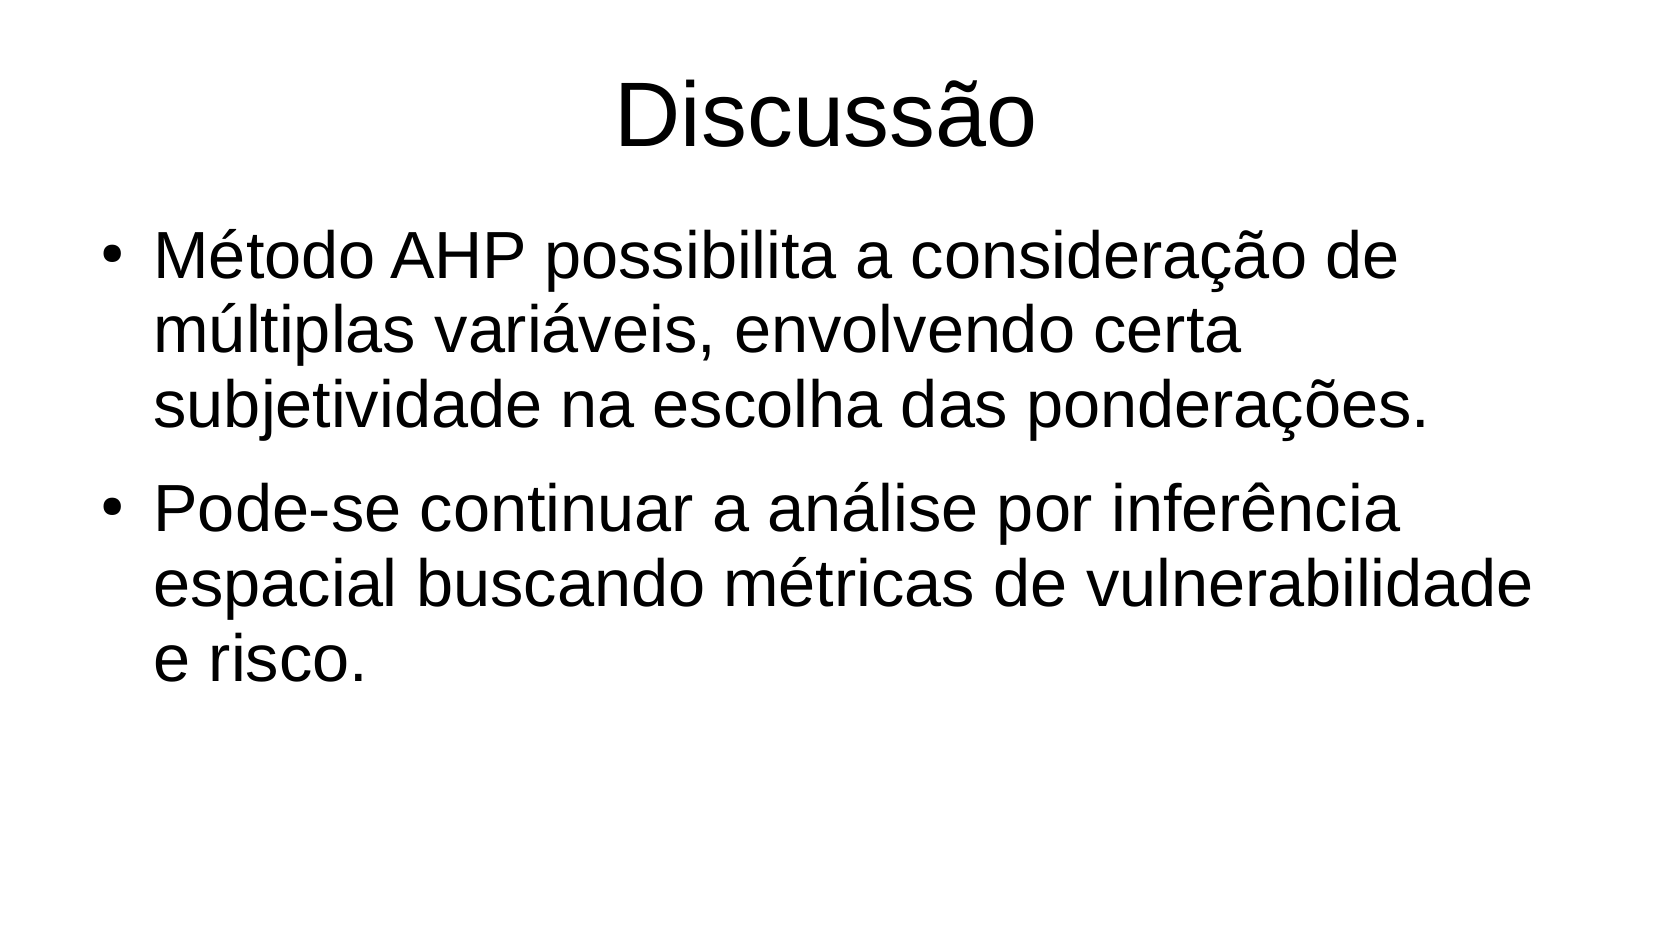

# Discussão
Método AHP possibilita a consideração de múltiplas variáveis, envolvendo certa subjetividade na escolha das ponderações.
Pode-se continuar a análise por inferência espacial buscando métricas de vulnerabilidade e risco.